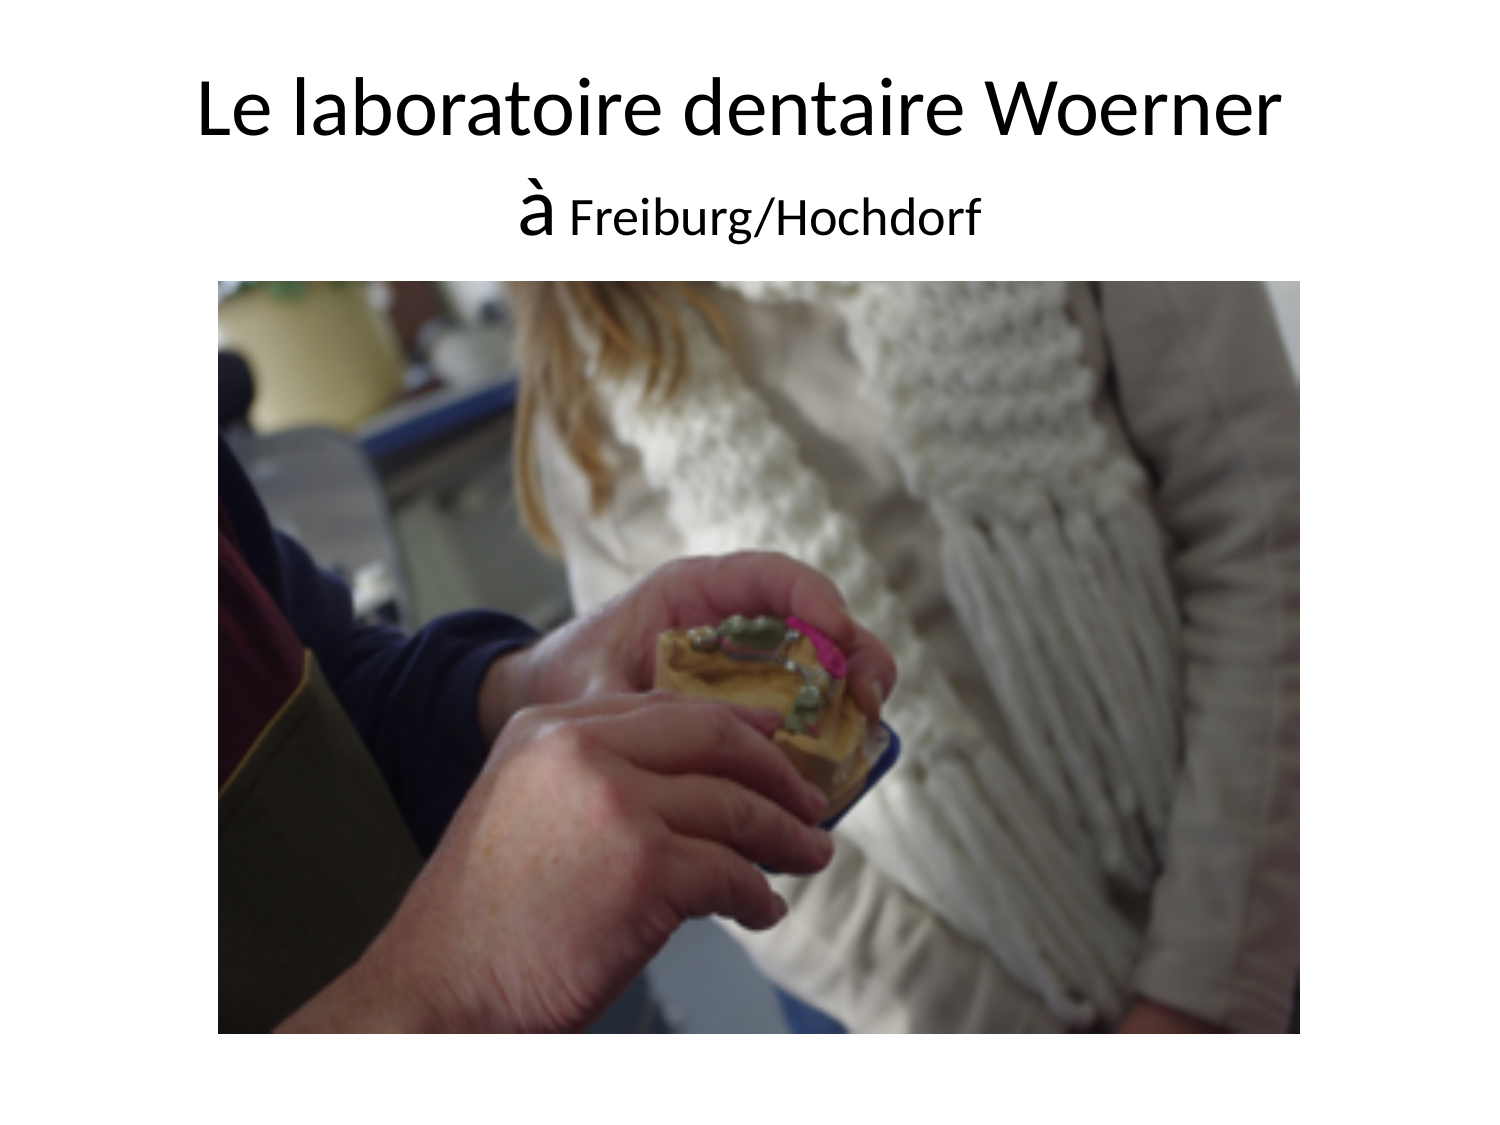

# Le laboratoire dentaire Woerner à Freiburg/Hochdorf